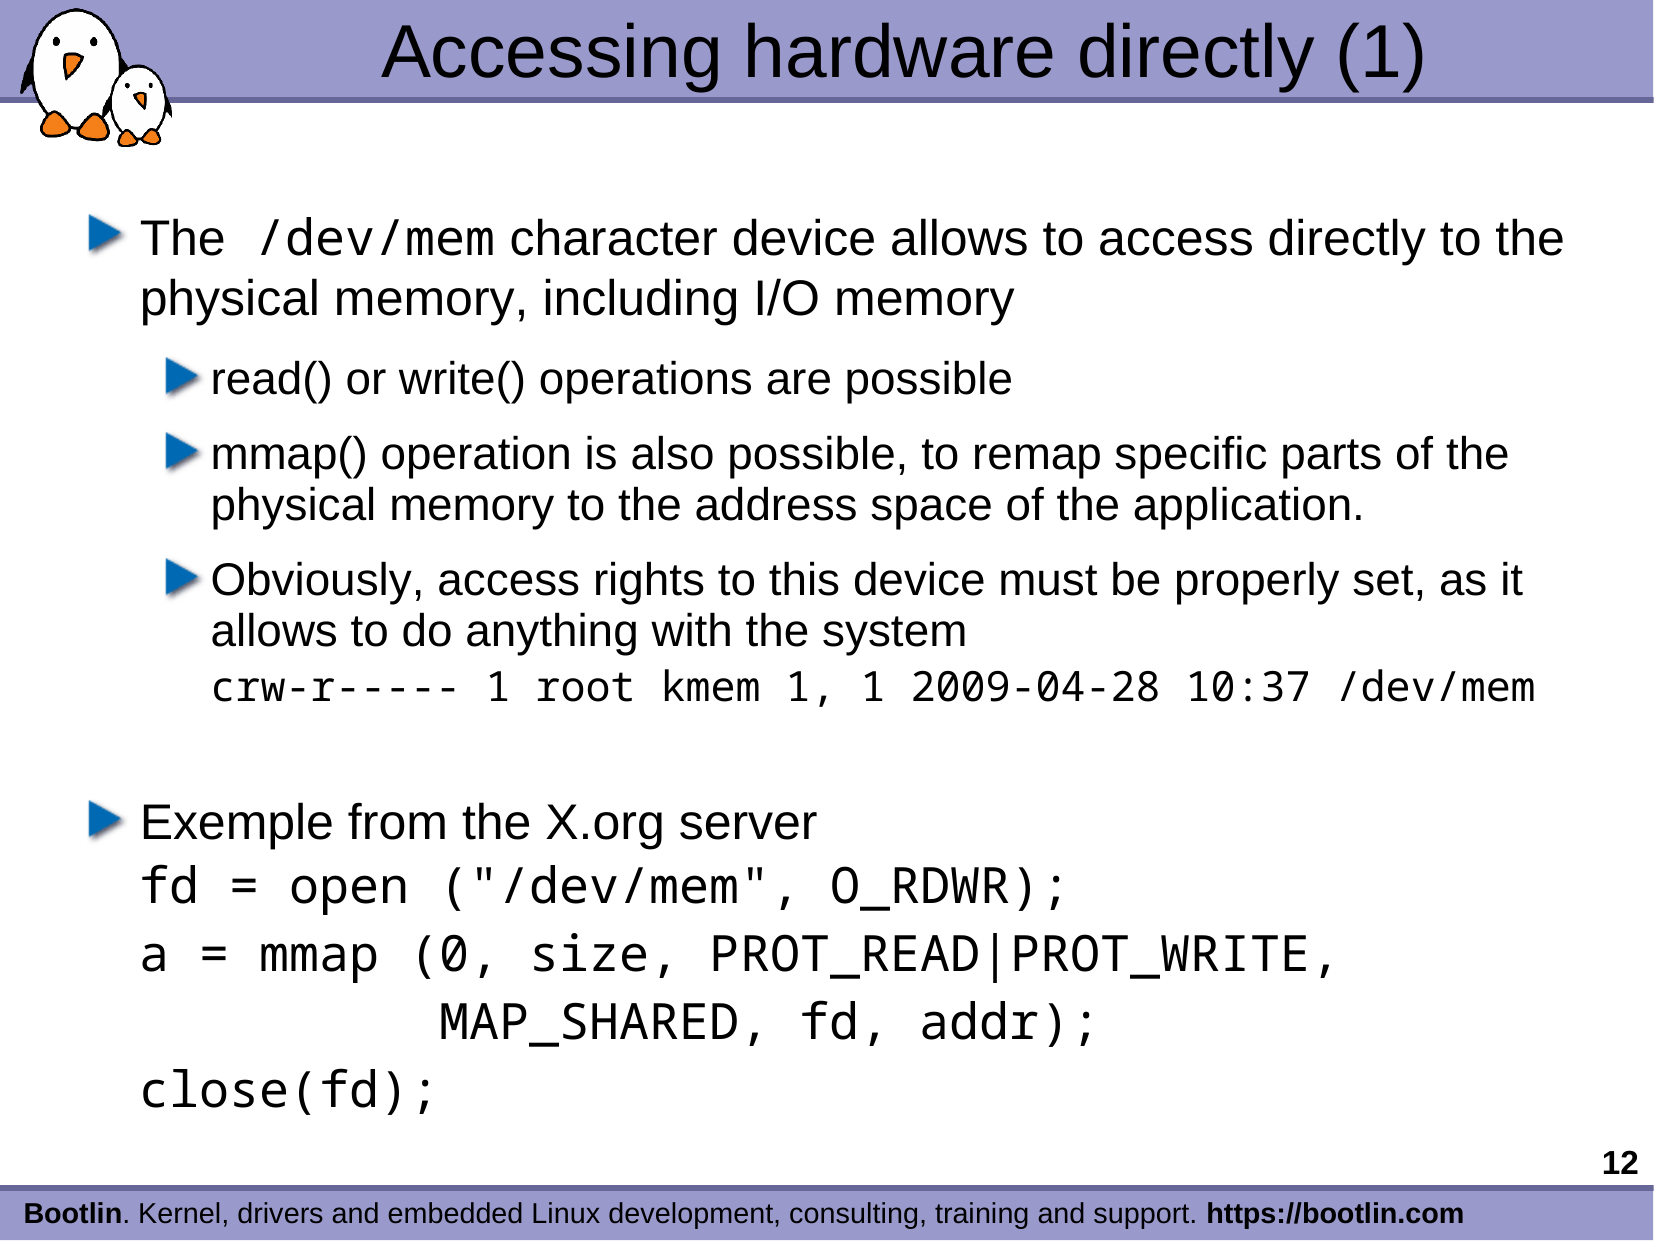

# Accessing hardware directly (1)
The /dev/mem character device allows to access directly to the physical memory, including I/O memory
read() or write() operations are possible
mmap() operation is also possible, to remap specific parts of the physical memory to the address space of the application.
Obviously, access rights to this device must be properly set, as it allows to do anything with the system
crw-r----- 1 root kmem 1, 1 2009-04-28 10:37 /dev/mem
Exemple from the X.org server
fd = open ("/dev/mem", O_RDWR);
a = mmap (0, size, PROT_READ|PROT_WRITE,
				MAP_SHARED, fd, addr);
close(fd);